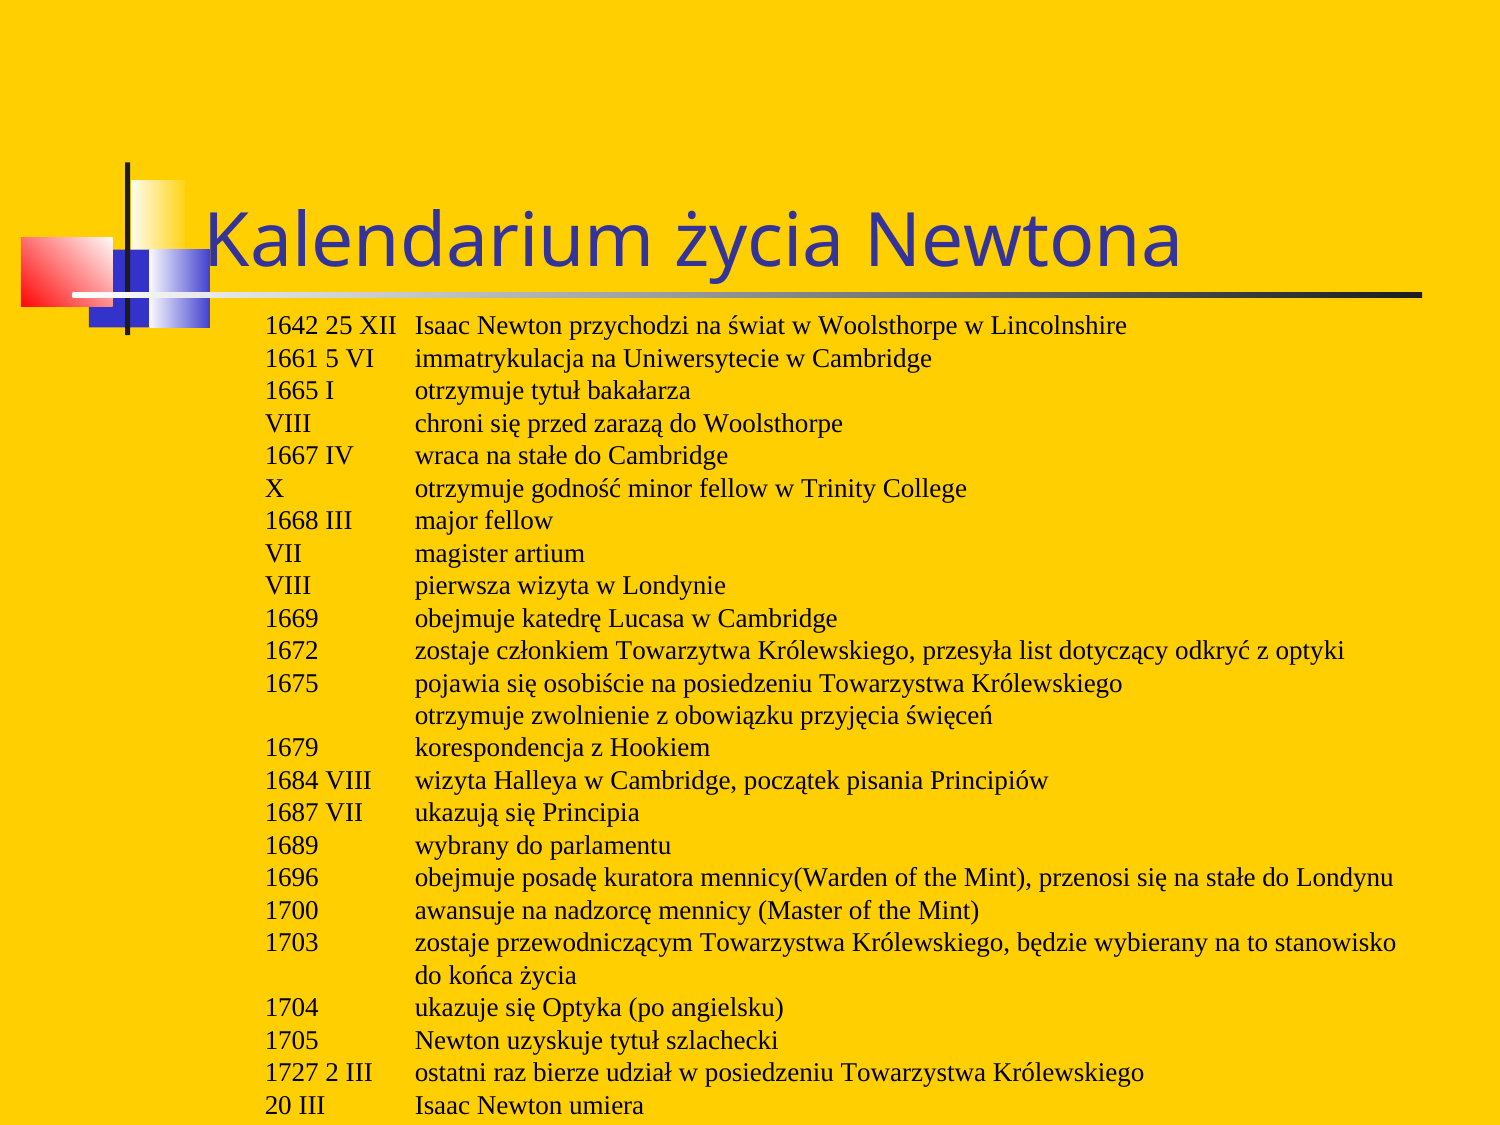

# Kalendarium życia Newtona
1642 25 XII 	Isaac Newton przychodzi na świat w Woolsthorpe w Lincolnshire
1661 5 VI 	immatrykulacja na Uniwersytecie w Cambridge
1665 I 	otrzymuje tytuł bakałarza
VIII 	chroni się przed zarazą do Woolsthorpe
1667 IV 	wraca na stałe do Cambridge
X 	otrzymuje godność minor fellow w Trinity College
1668 III 	major fellow
VII 	magister artium
VIII 	pierwsza wizyta w Londynie
1669 	obejmuje katedrę Lucasa w Cambridge
1672 	zostaje członkiem Towarzytwa Królewskiego, przesyła list dotyczący odkryć z optyki
1675 	pojawia się osobiście na posiedzeniu Towarzystwa Królewskiego
	otrzymuje zwolnienie z obowiązku przyjęcia święceń
1679 	korespondencja z Hookiem
1684 VIII 	wizyta Halleya w Cambridge, początek pisania Principiów
1687 VII 	ukazują się Principia
1689 	wybrany do parlamentu
1696 	obejmuje posadę kuratora mennicy(Warden of the Mint), przenosi się na stałe do Londynu
1700 	awansuje na nadzorcę mennicy (Master of the Mint)
1703 	zostaje przewodniczącym Towarzystwa Królewskiego, będzie wybierany na to stanowisko
	do końca życia
1704 	ukazuje się Optyka (po angielsku)
1705 	Newton uzyskuje tytuł szlachecki
1727 2 III 	ostatni raz bierze udział w posiedzeniu Towarzystwa Królewskiego
20 III 	Isaac Newton umiera